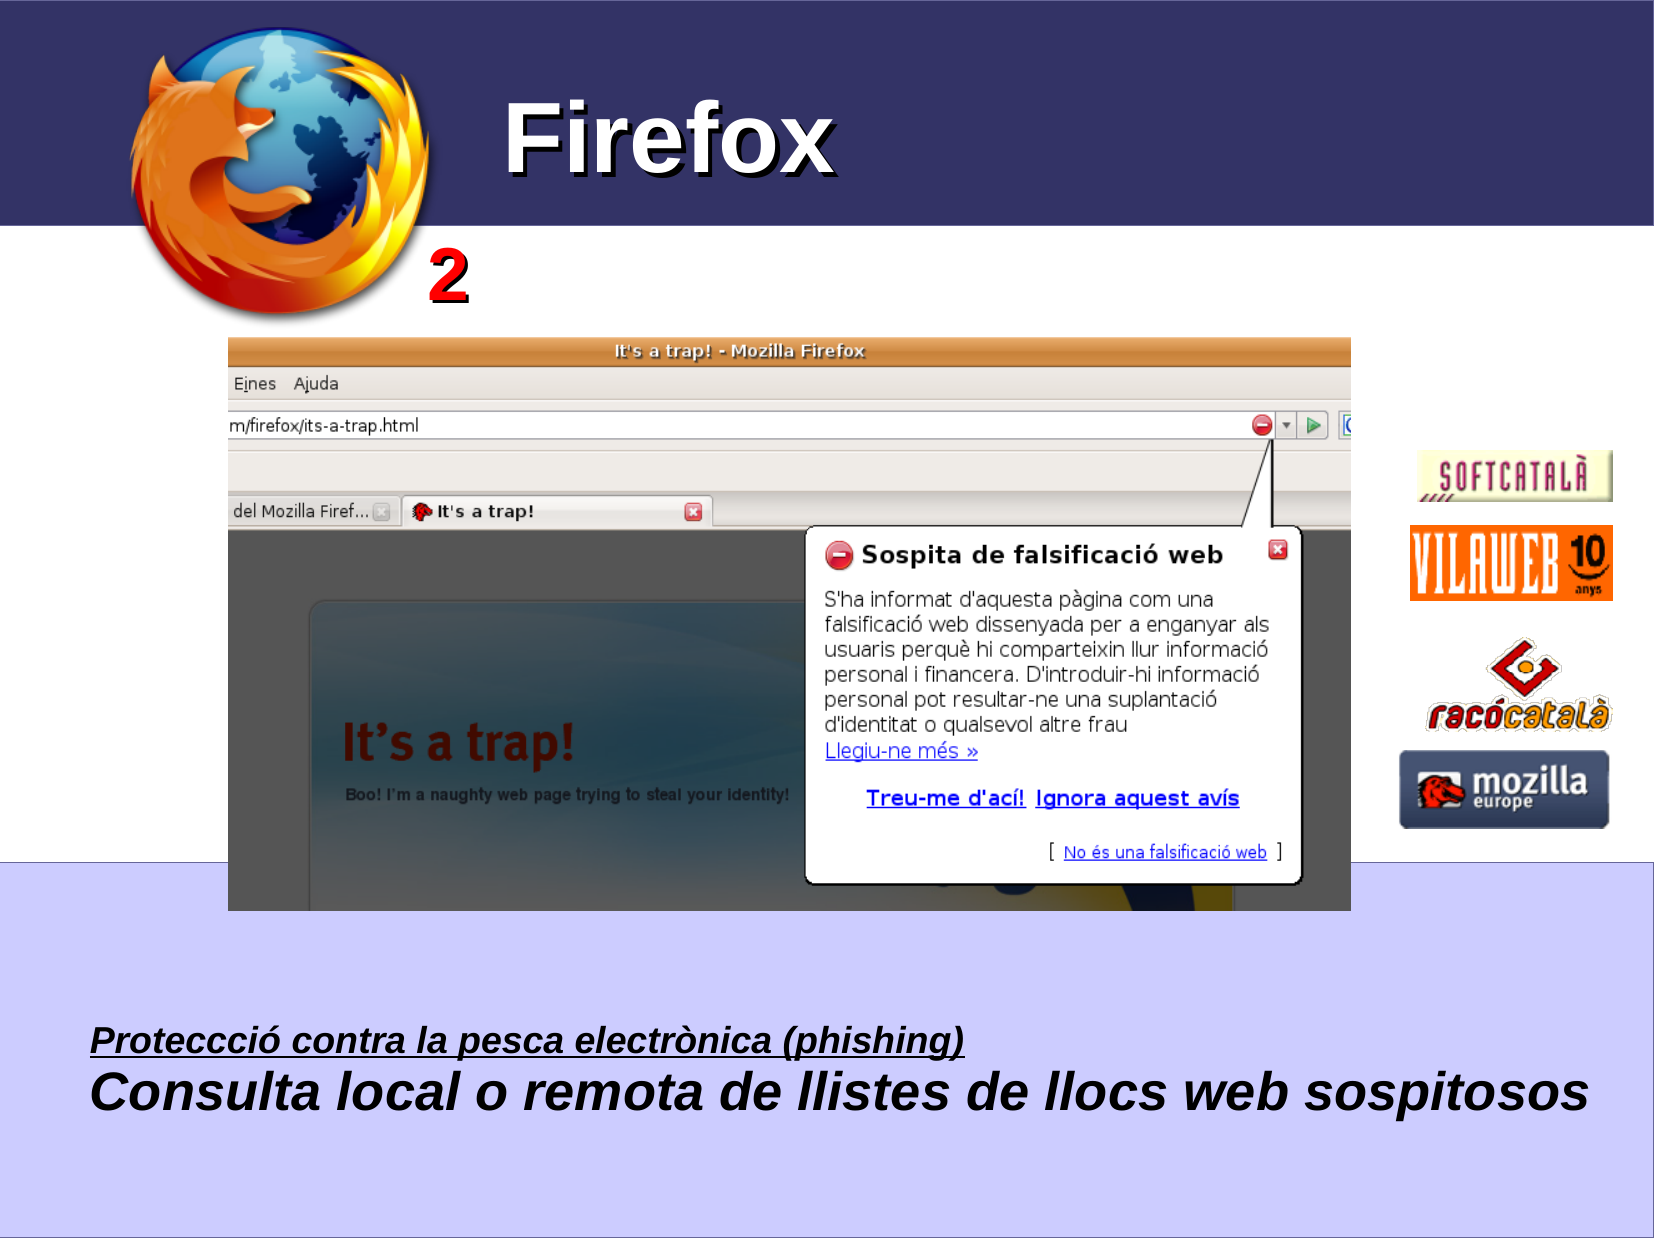

Firefox
2
Proteccció contra la pesca electrònica (phishing)
Consulta local o remota de llistes de llocs web sospitosos